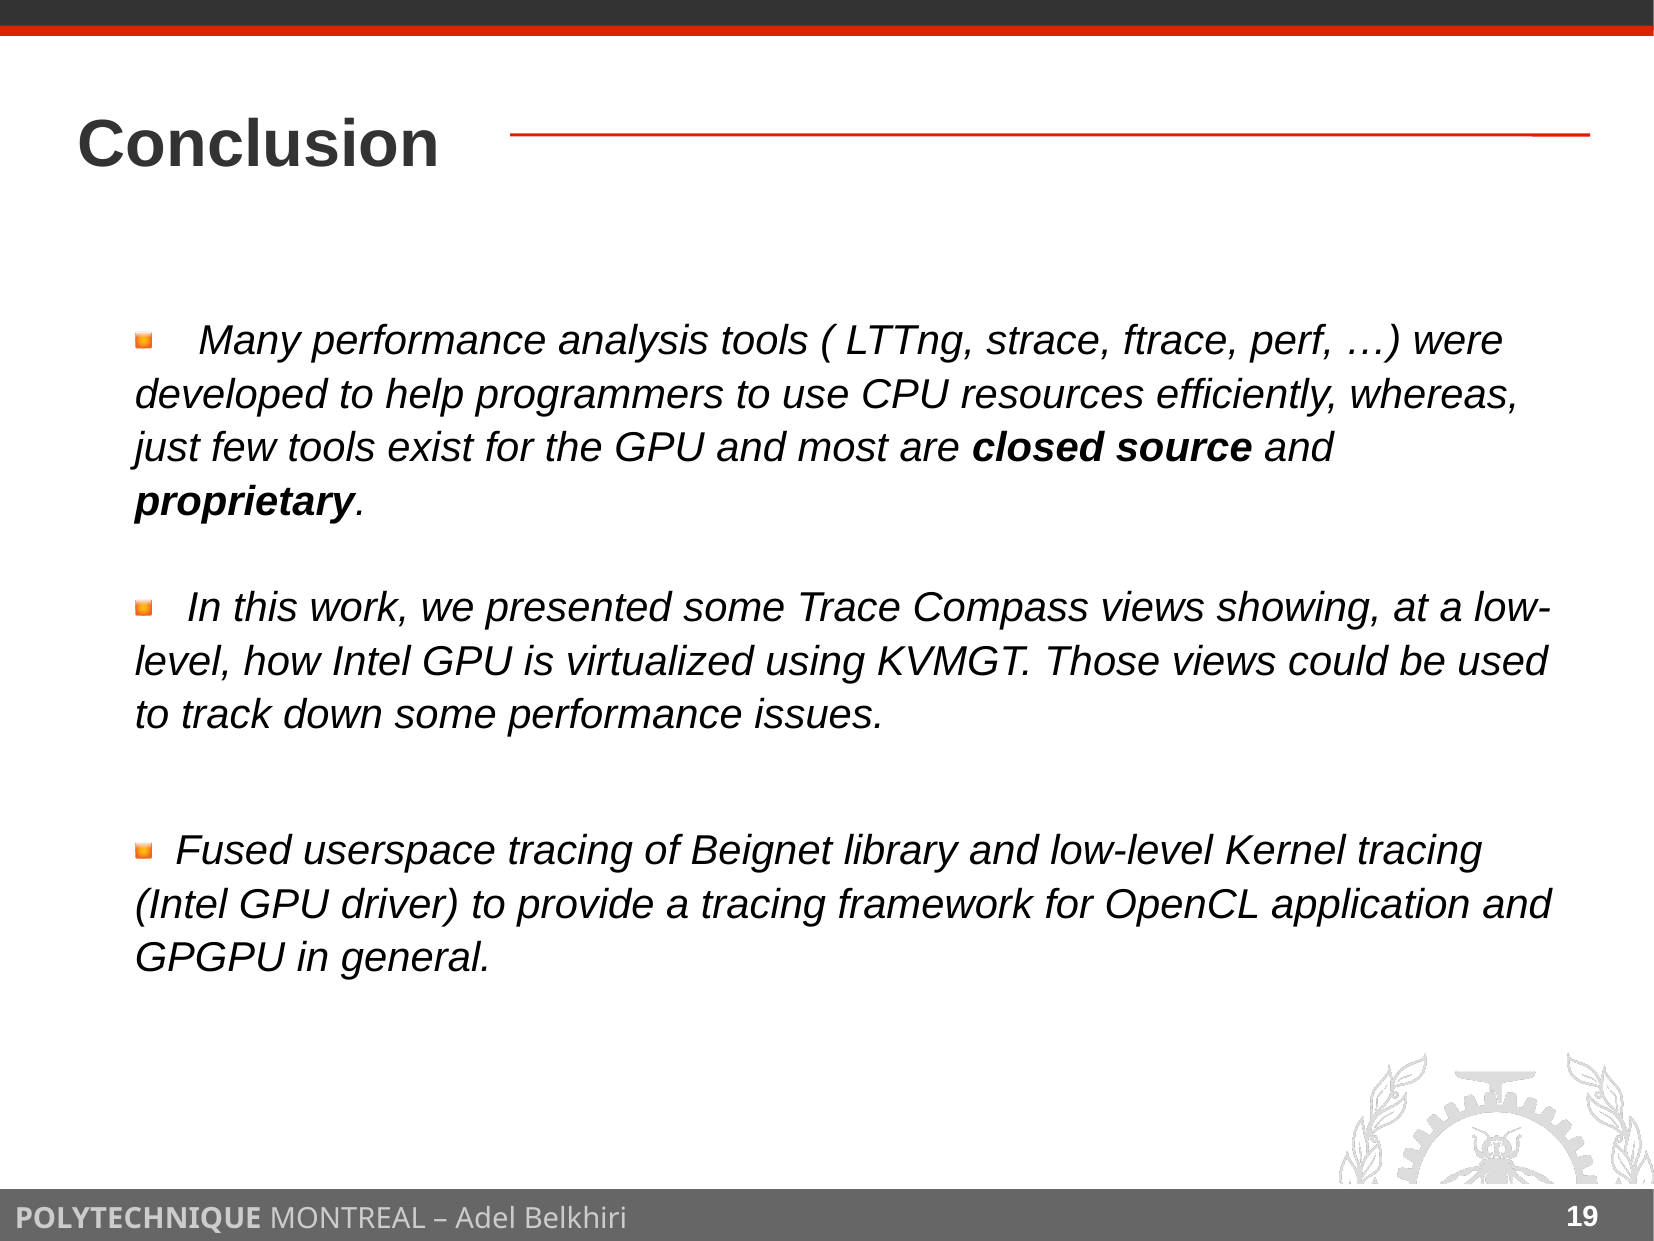

Conclusion
 Many performance analysis tools ( LTTng, strace, ftrace, perf, …) were developed to help programmers to use CPU resources efficiently, whereas, just few tools exist for the GPU and most are closed source and proprietary.
 In this work, we presented some Trace Compass views showing, at a low-level, how Intel GPU is virtualized using KVMGT. Those views could be used to track down some performance issues.
 Fused userspace tracing of Beignet library and low-level Kernel tracing (Intel GPU driver) to provide a tracing framework for OpenCL application and GPGPU in general.
POLYTECHNIQUE MONTREAL – Adel Belkhiri
19